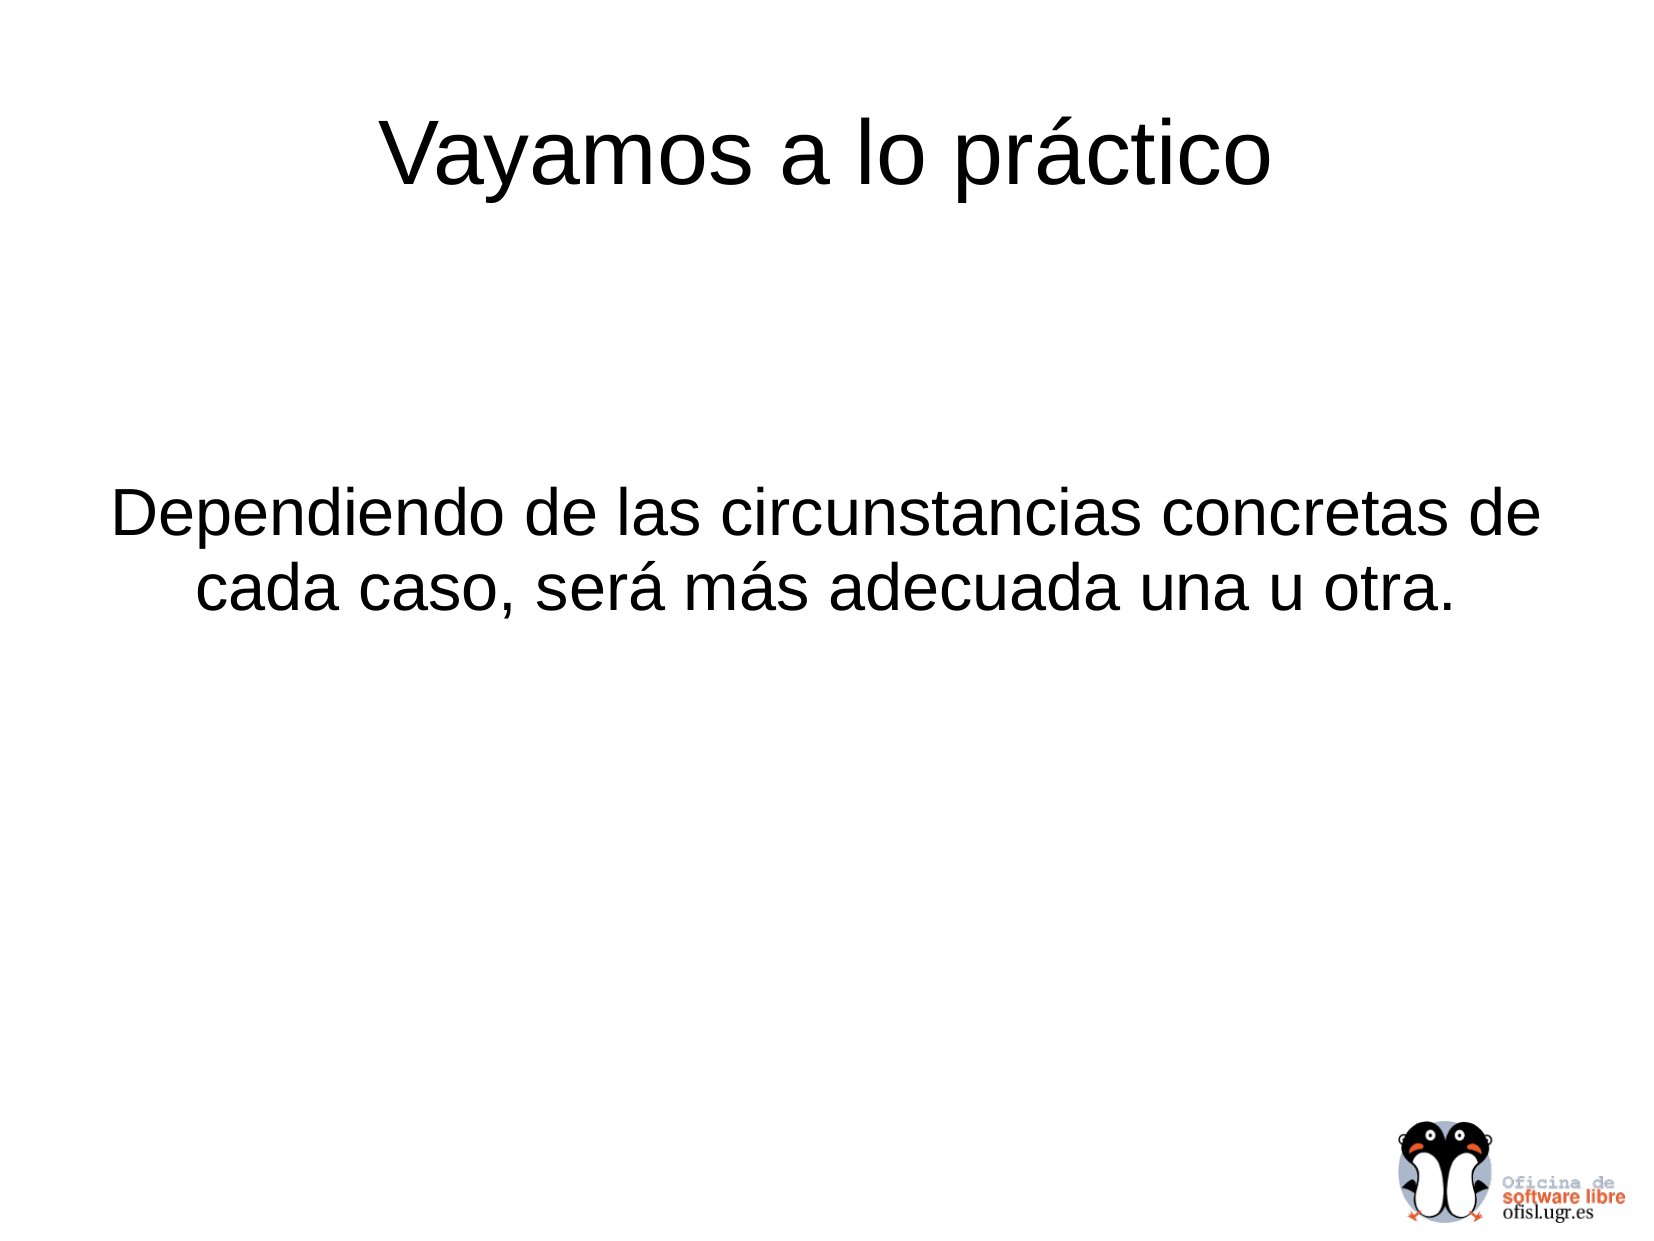

# Vayamos a lo práctico
Dependiendo de las circunstancias concretas de cada caso, será más adecuada una u otra.